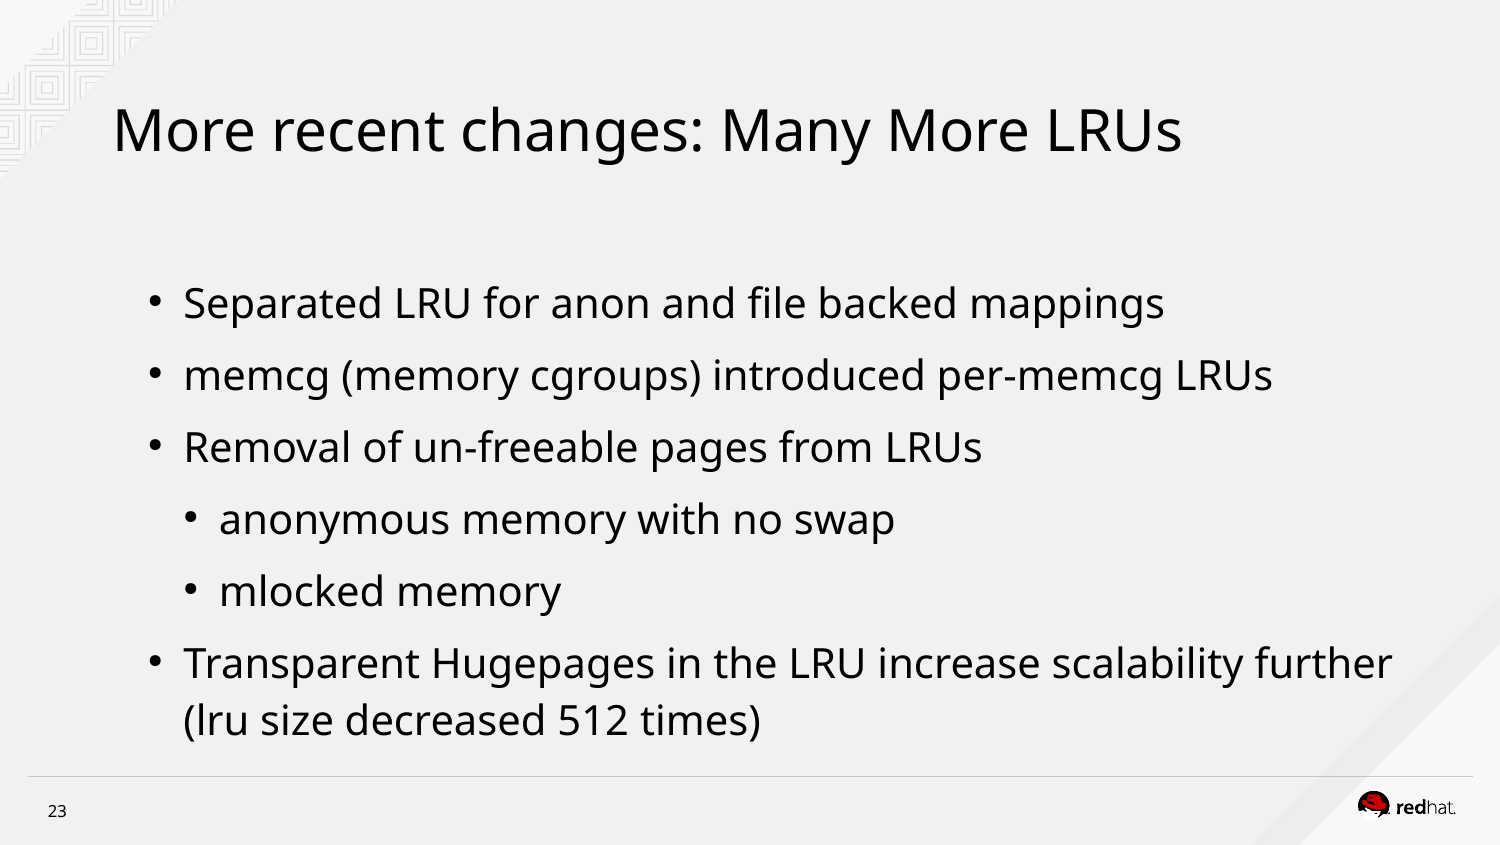

# More recent changes: Many More LRUs
Separated LRU for anon and file backed mappings
memcg (memory cgroups) introduced per-memcg LRUs
Removal of un-freeable pages from LRUs
anonymous memory with no swap
mlocked memory
Transparent Hugepages in the LRU increase scalability further (lru size decreased 512 times)
23